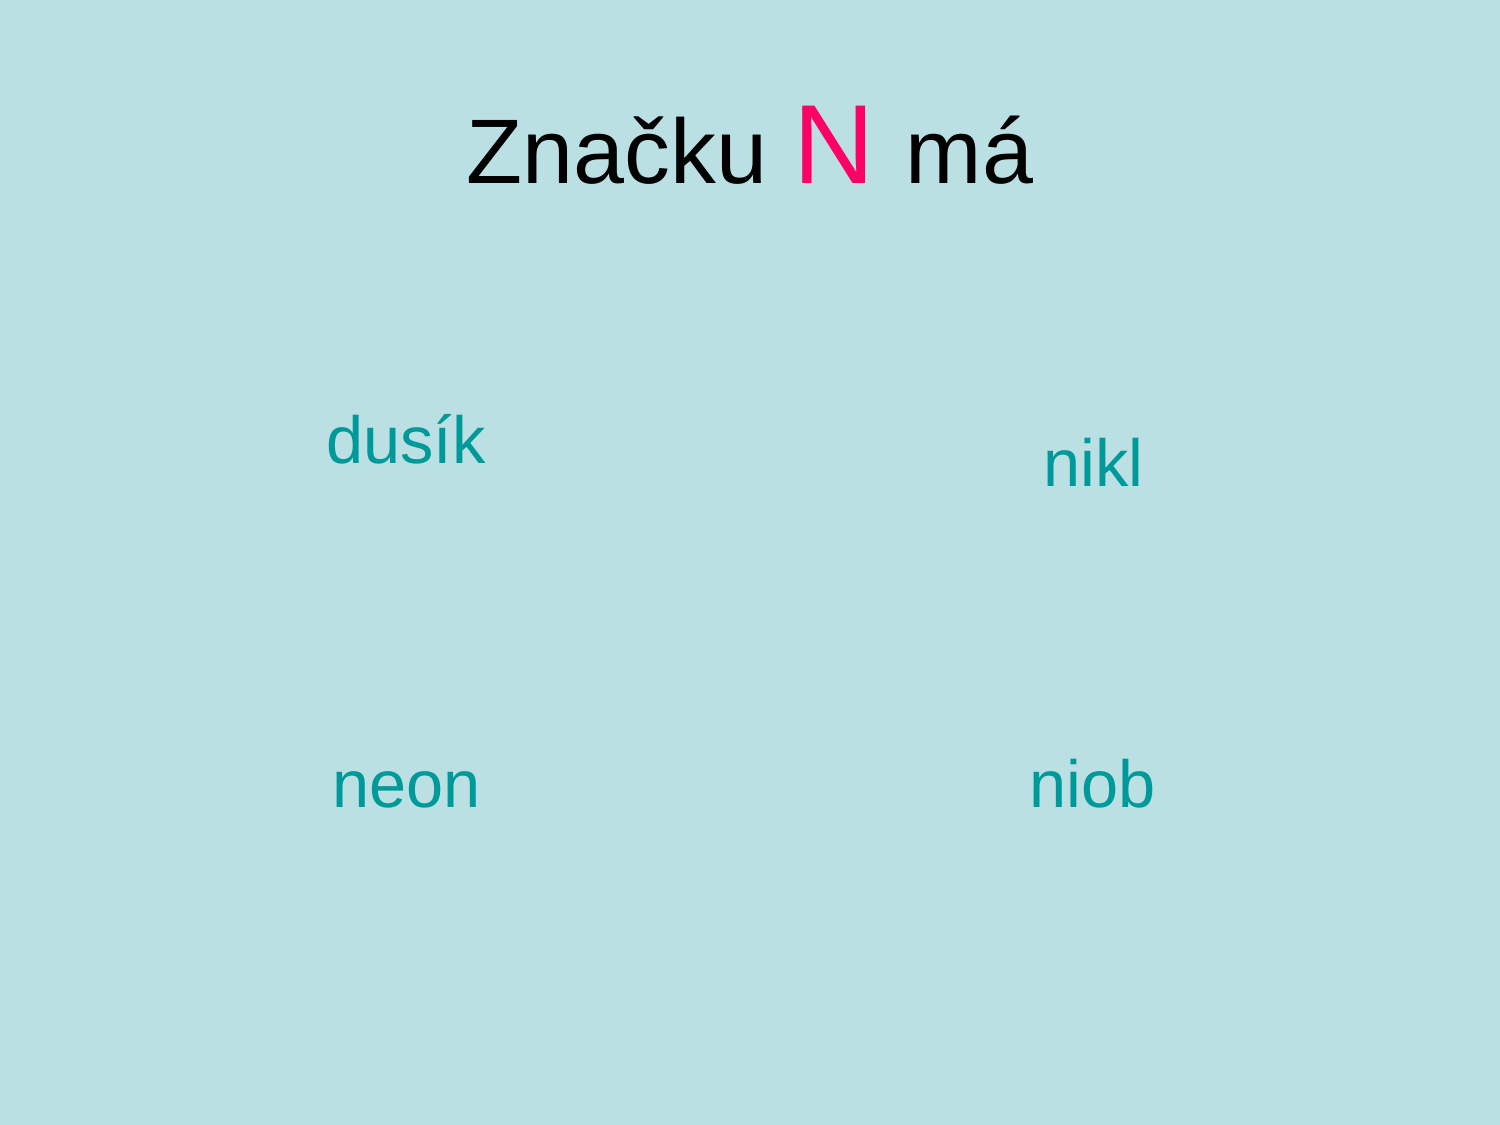

# Značku N má
| dusík |
| --- |
| nikl |
| --- |
| neon |
| --- |
| niob |
| --- |